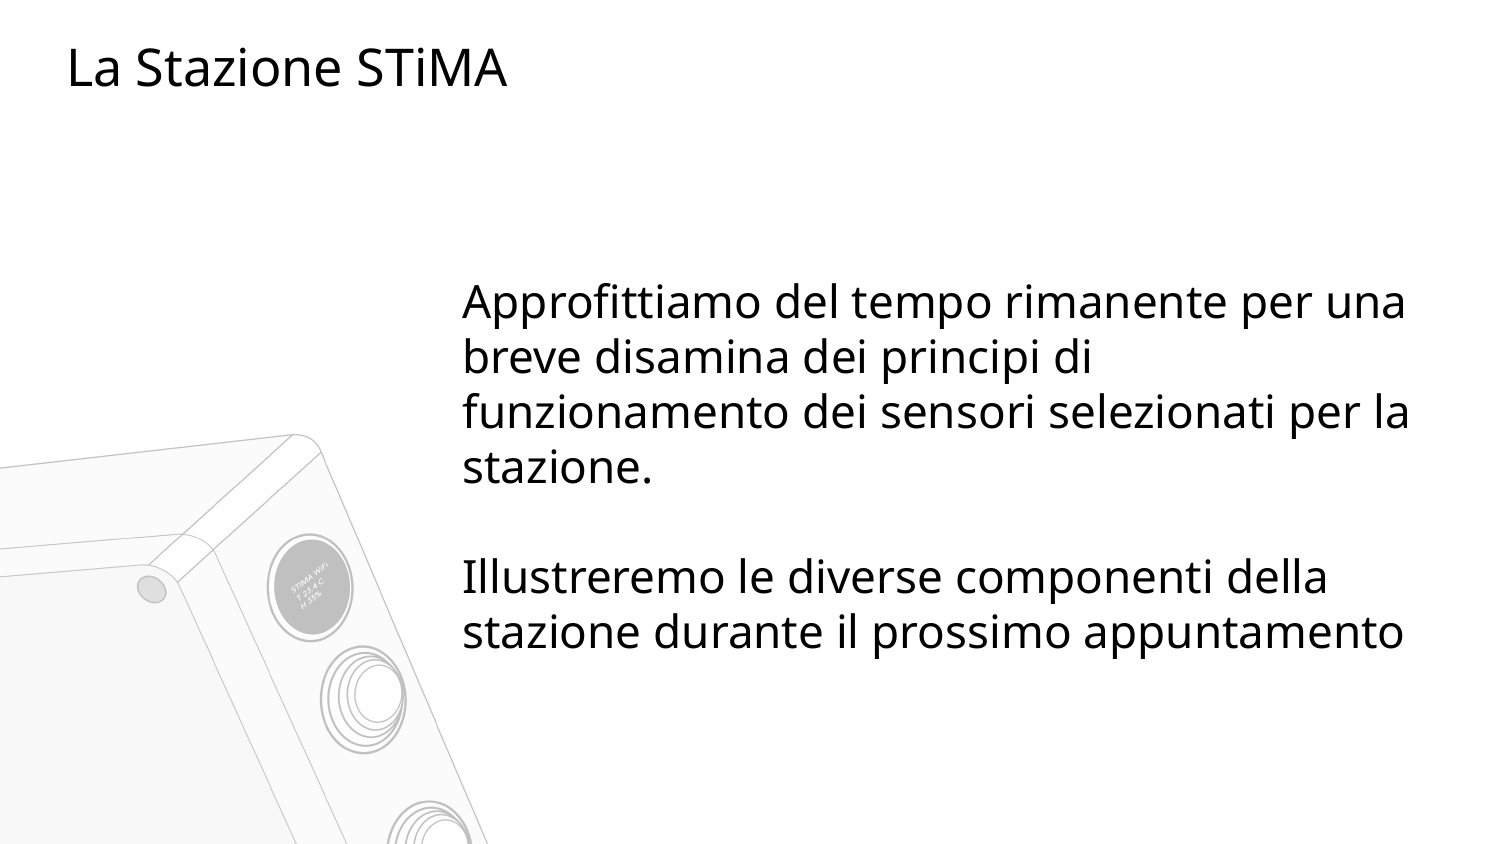

# La Stazione STiMA
Approfittiamo del tempo rimanente per una breve disamina dei principi di funzionamento dei sensori selezionati per la stazione.
Illustreremo le diverse componenti della stazione durante il prossimo appuntamento